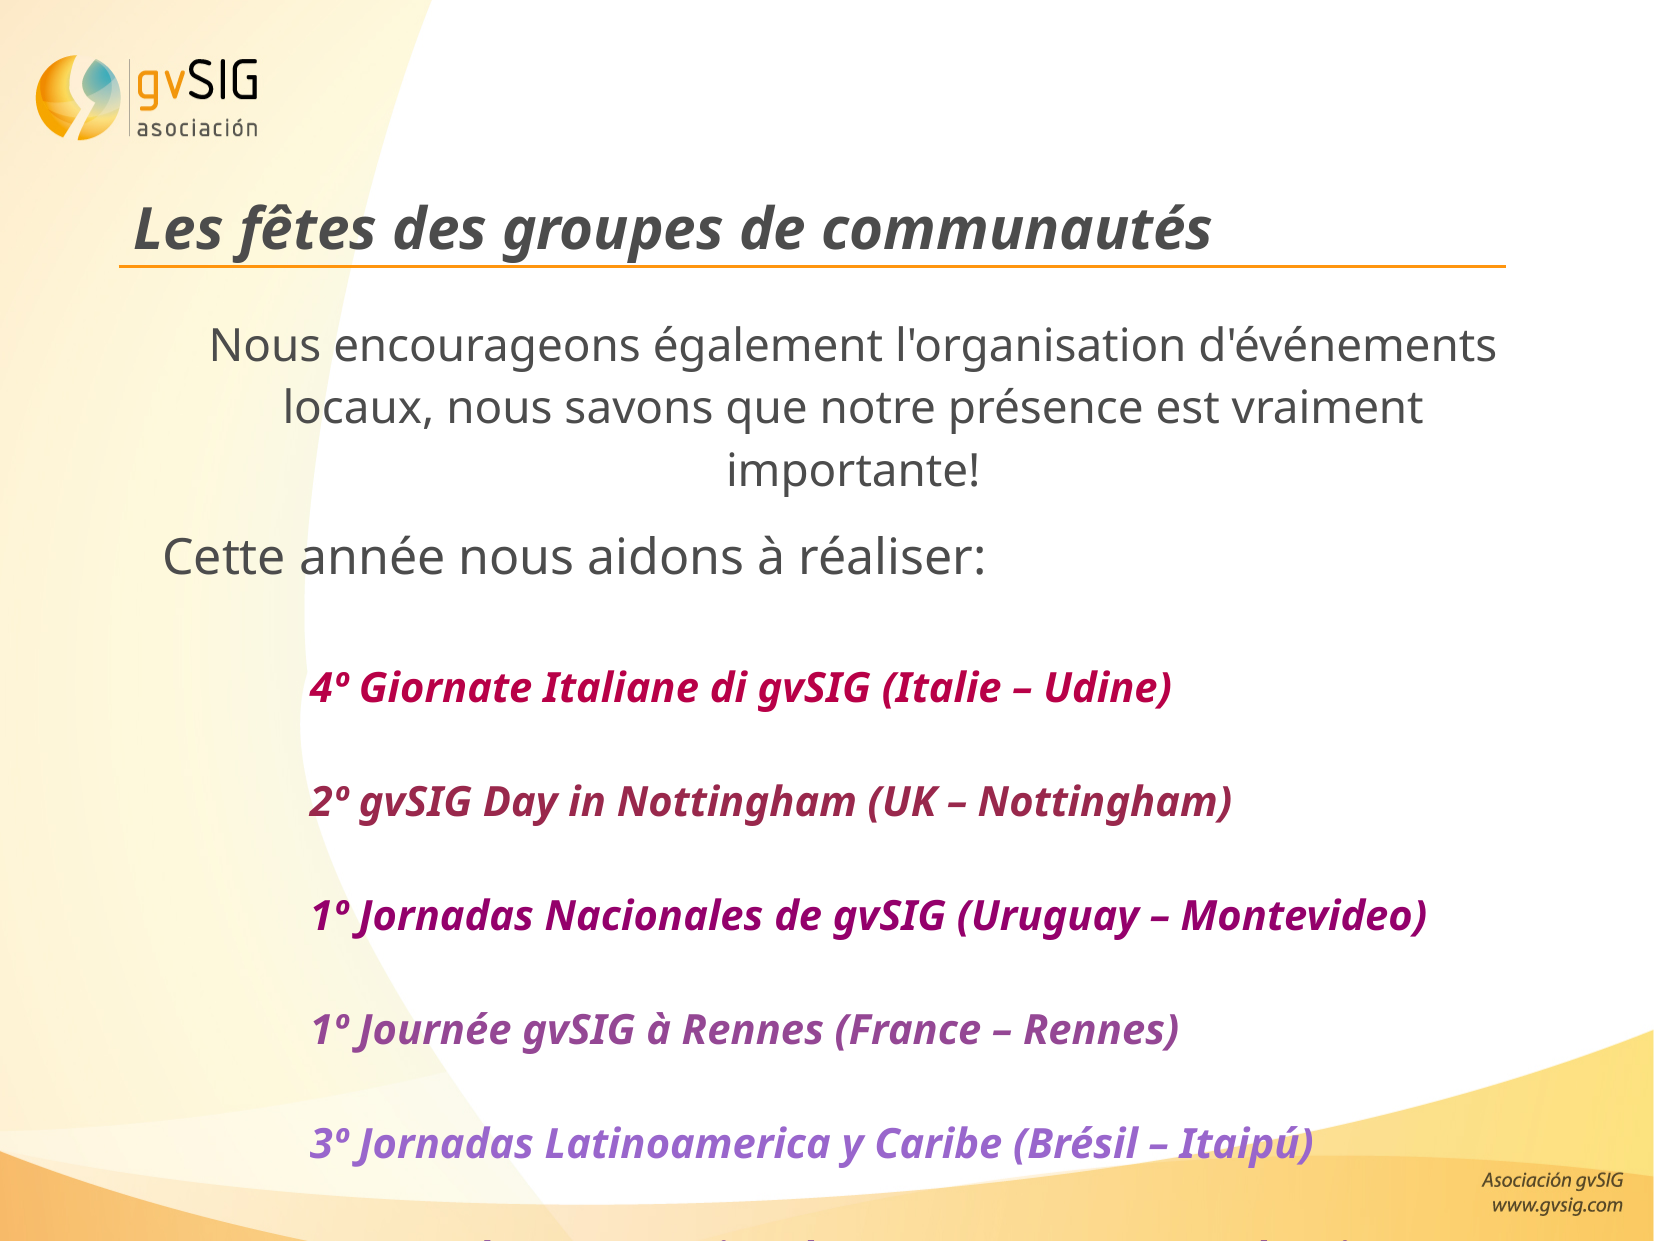

# Les fêtes des groupes de communautés
Nous encourageons également l'organisation d'événements locaux, nous savons que notre présence est vraiment importante!
Cette année nous aidons à réaliser:
		4º Giornate Italiane di gvSIG (Italie – Udine)
		2º gvSIG Day in Nottingham (UK – Nottingham)
		1º Jornadas Nacionales de gvSIG (Uruguay – Montevideo)
		1º Journée gvSIG à Rennes (France – Rennes)
		3º Jornadas Latinoamerica y Caribe (Brésil – Itaipú)
		7º Jornadas Internacionales gvSIG (Espagne - Valencia)